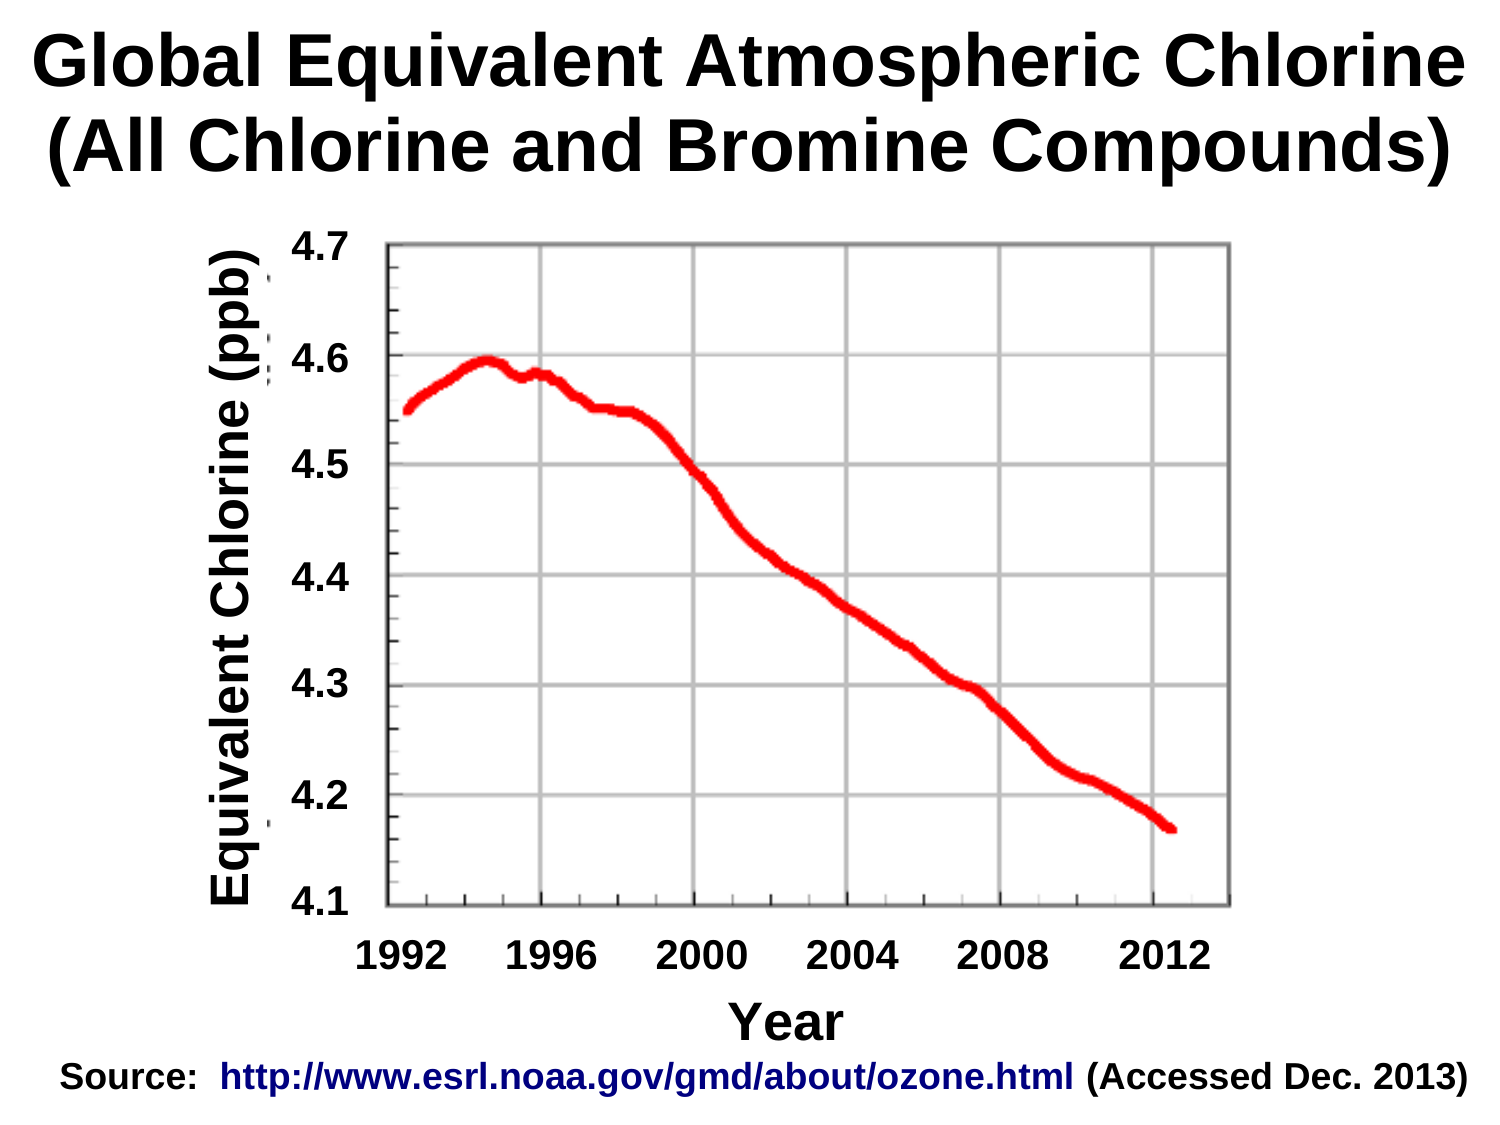

Global Equivalent Atmospheric Chlorine
(All Chlorine and Bromine Compounds)
4.7
4.6
4.5
Equivalent Chlorine (ppb)
4.4
4.3
4.2
4.1
1992 1996 2000 2004 2008 2012
Year
Source: http://www.esrl.noaa.gov/gmd/about/ozone.html (Accessed Dec. 2013)